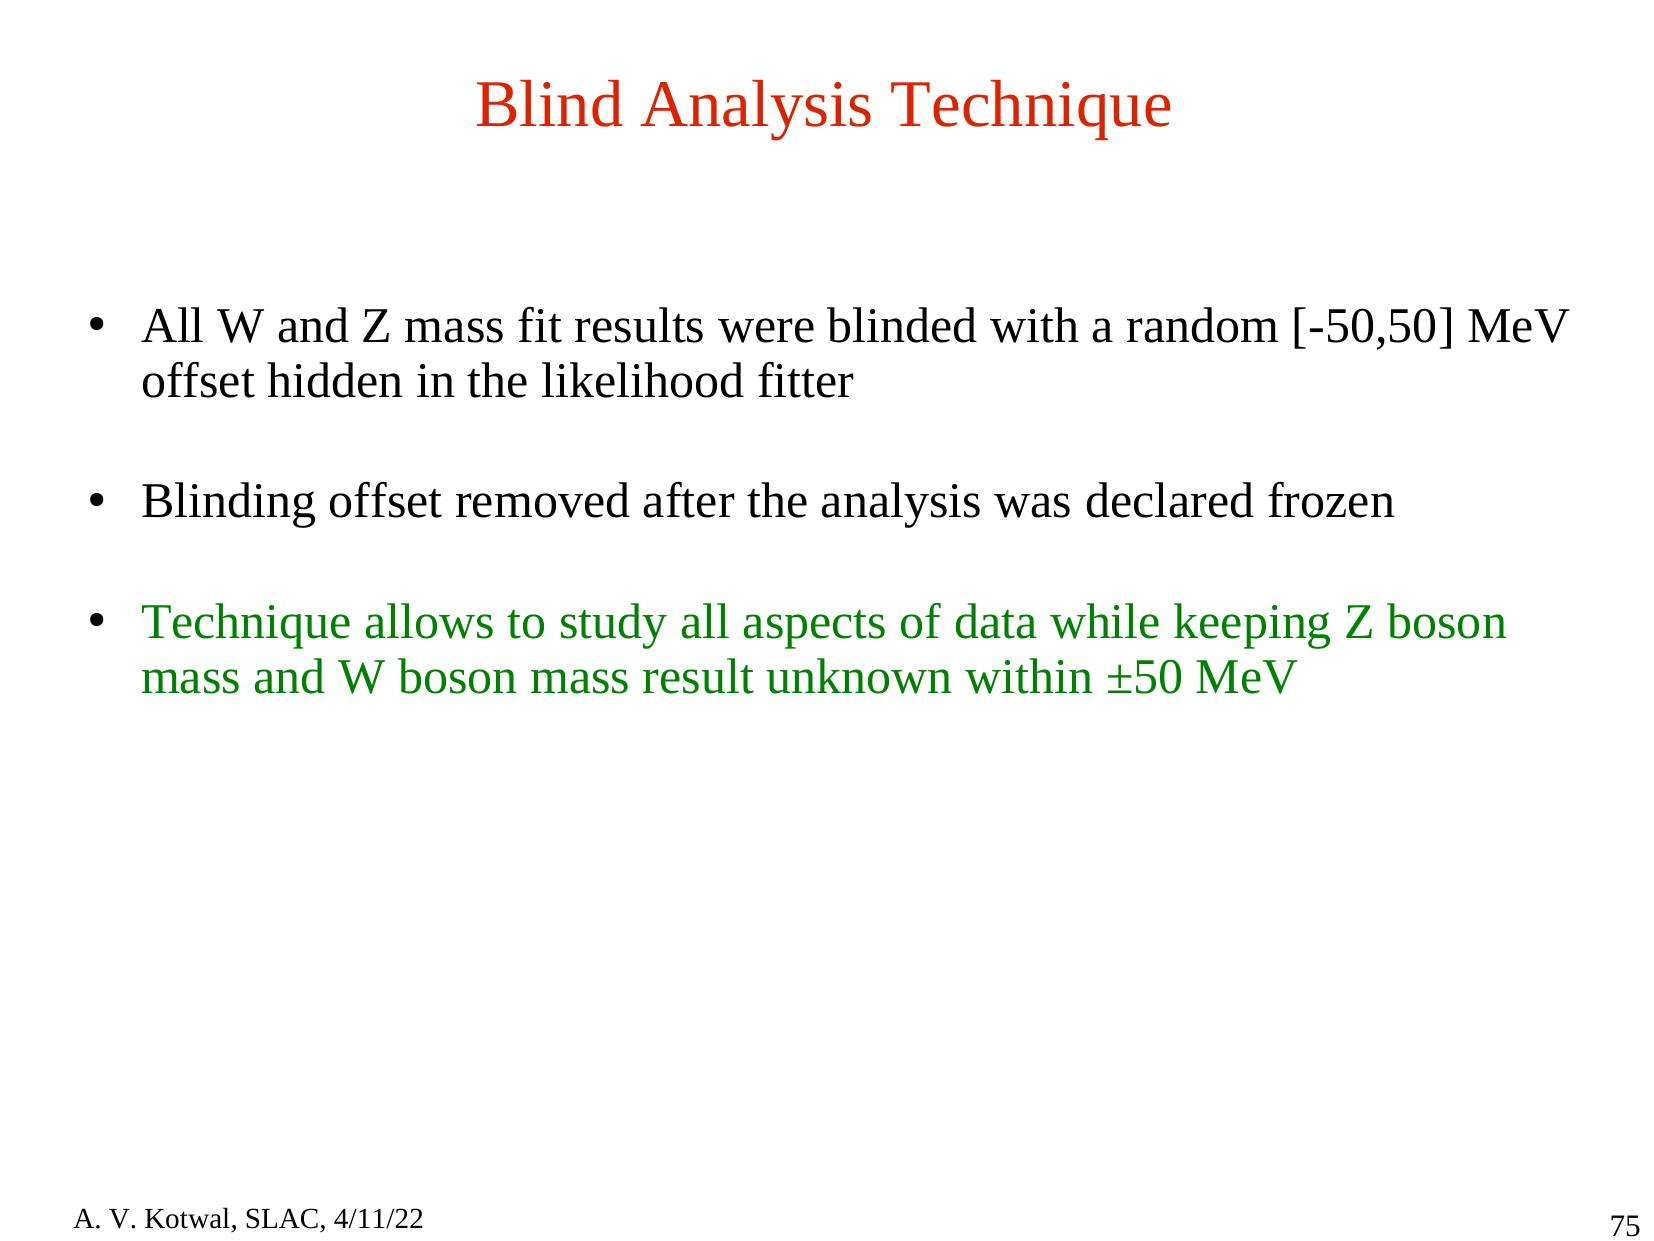

# Blind Analysis Technique
All W and Z mass fit results were blinded with a random [-50,50] MeV offset hidden in the likelihood fitter
Blinding offset removed after the analysis was declared frozen
Technique allows to study all aspects of data while keeping Z boson mass and W boson mass result unknown within ±50 MeV
A. V. Kotwal, SLAC, 4/11/22